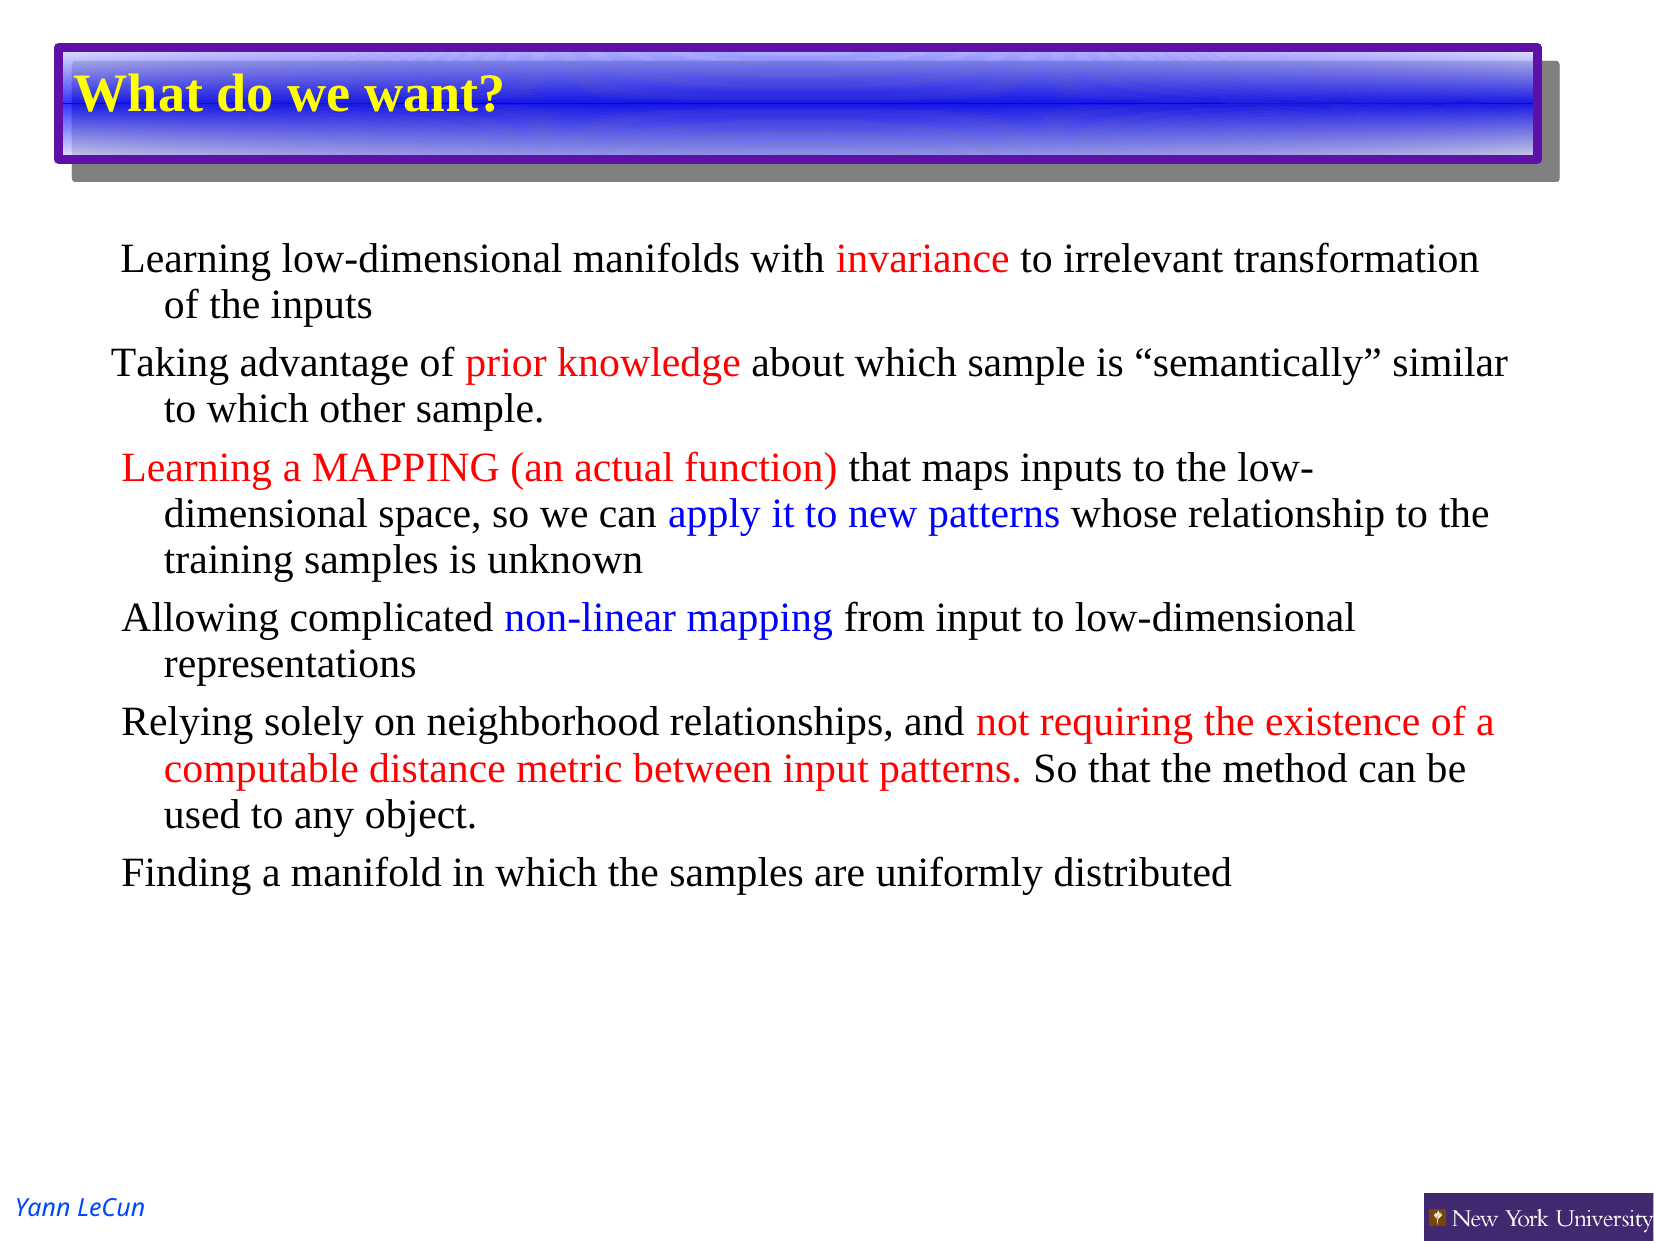

What do we want?
 Learning low-dimensional manifolds with invariance to irrelevant transformation of the inputs
Taking advantage of prior knowledge about which sample is “semantically” similar to which other sample.
 Learning a MAPPING (an actual function) that maps inputs to the low-dimensional space, so we can apply it to new patterns whose relationship to the training samples is unknown
 Allowing complicated non-linear mapping from input to low-dimensional representations
 Relying solely on neighborhood relationships, and not requiring the existence of a computable distance metric between input patterns. So that the method can be used to any object.
 Finding a manifold in which the samples are uniformly distributed